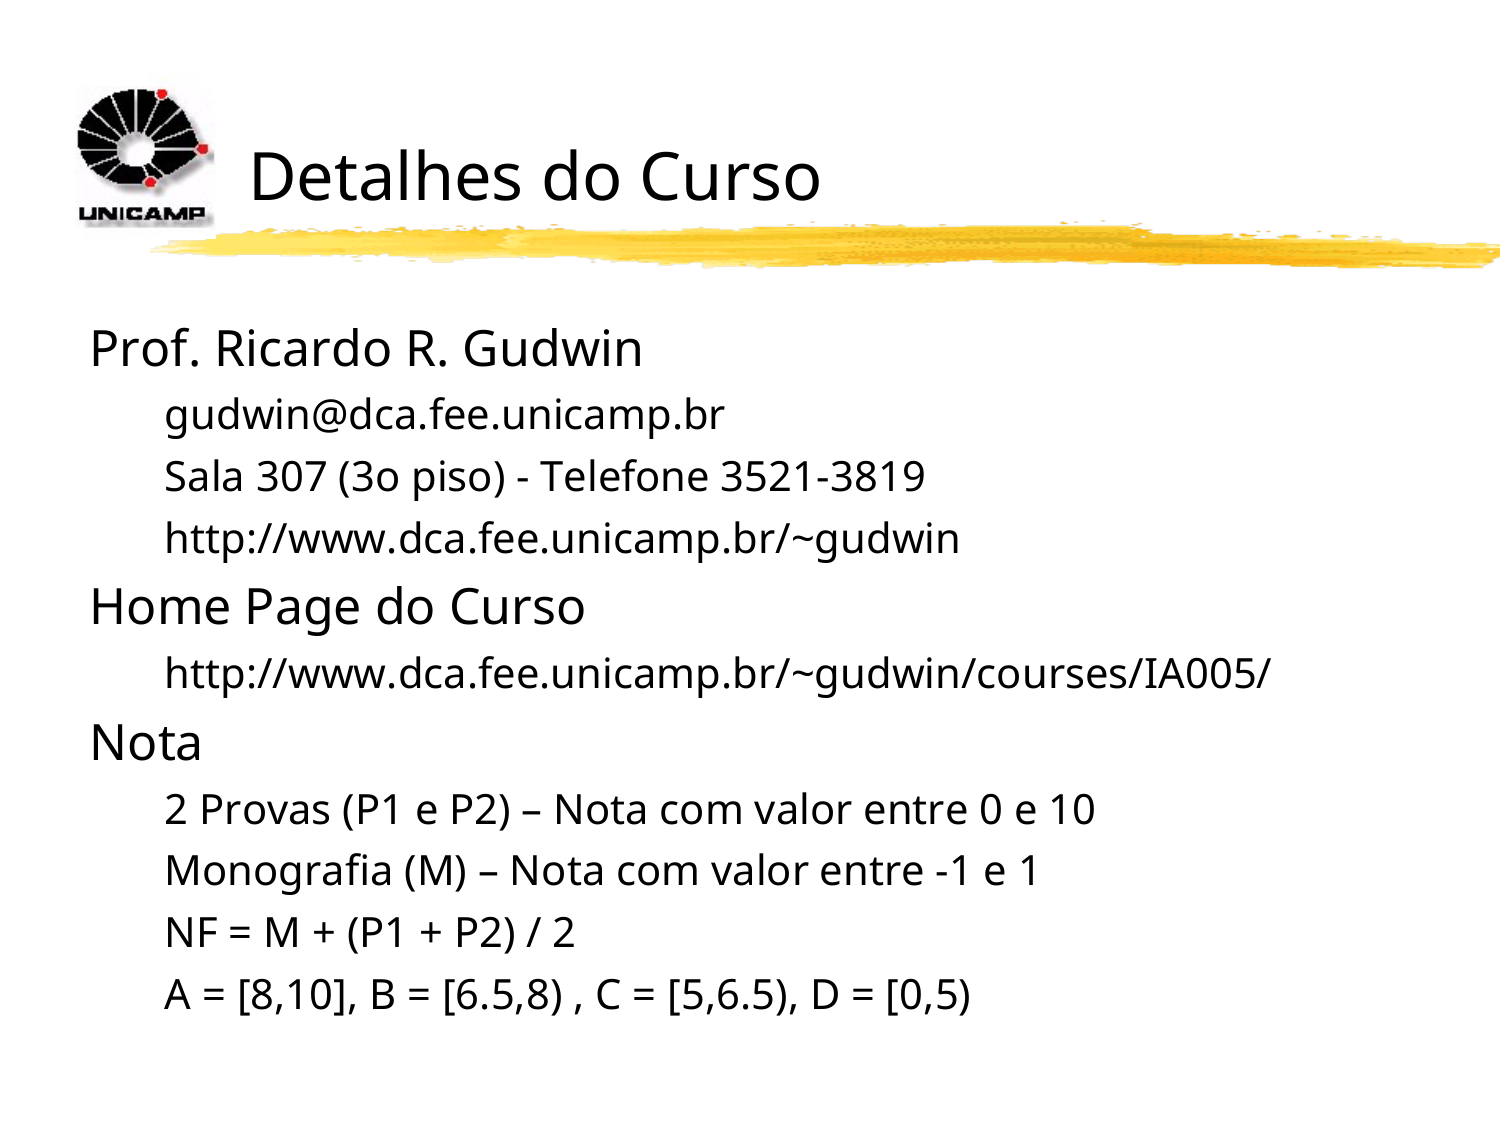

# Detalhes do Curso
Prof. Ricardo R. Gudwin
gudwin@dca.fee.unicamp.br
Sala 307 (3o piso) - Telefone 3521-3819
http://www.dca.fee.unicamp.br/~gudwin
Home Page do Curso
http://www.dca.fee.unicamp.br/~gudwin/courses/IA005/
Nota
2 Provas (P1 e P2) – Nota com valor entre 0 e 10
Monografia (M) – Nota com valor entre -1 e 1
NF = M + (P1 + P2) / 2
A = [8,10], B = [6.5,8) , C = [5,6.5), D = [0,5)